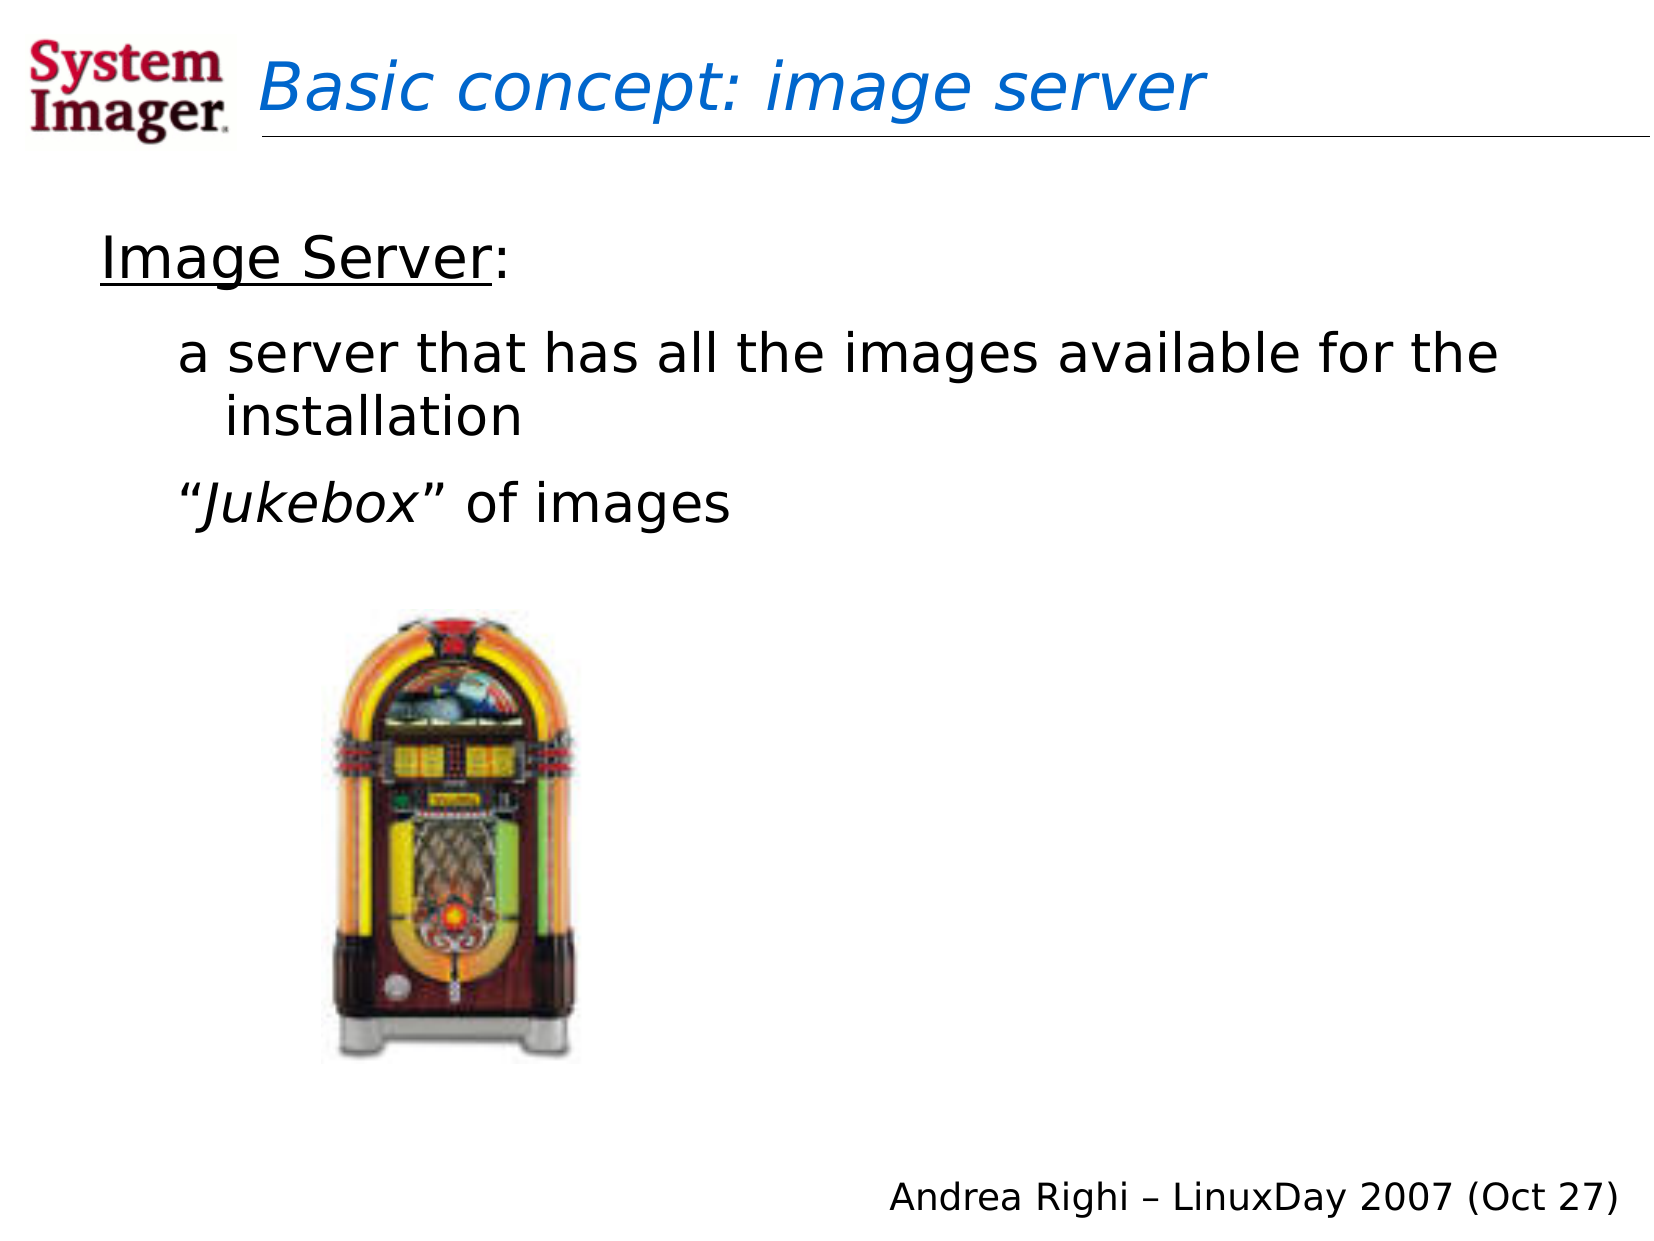

# Basic concept: image server
Image Server:
a server that has all the images available for the installation
“Jukebox” of images